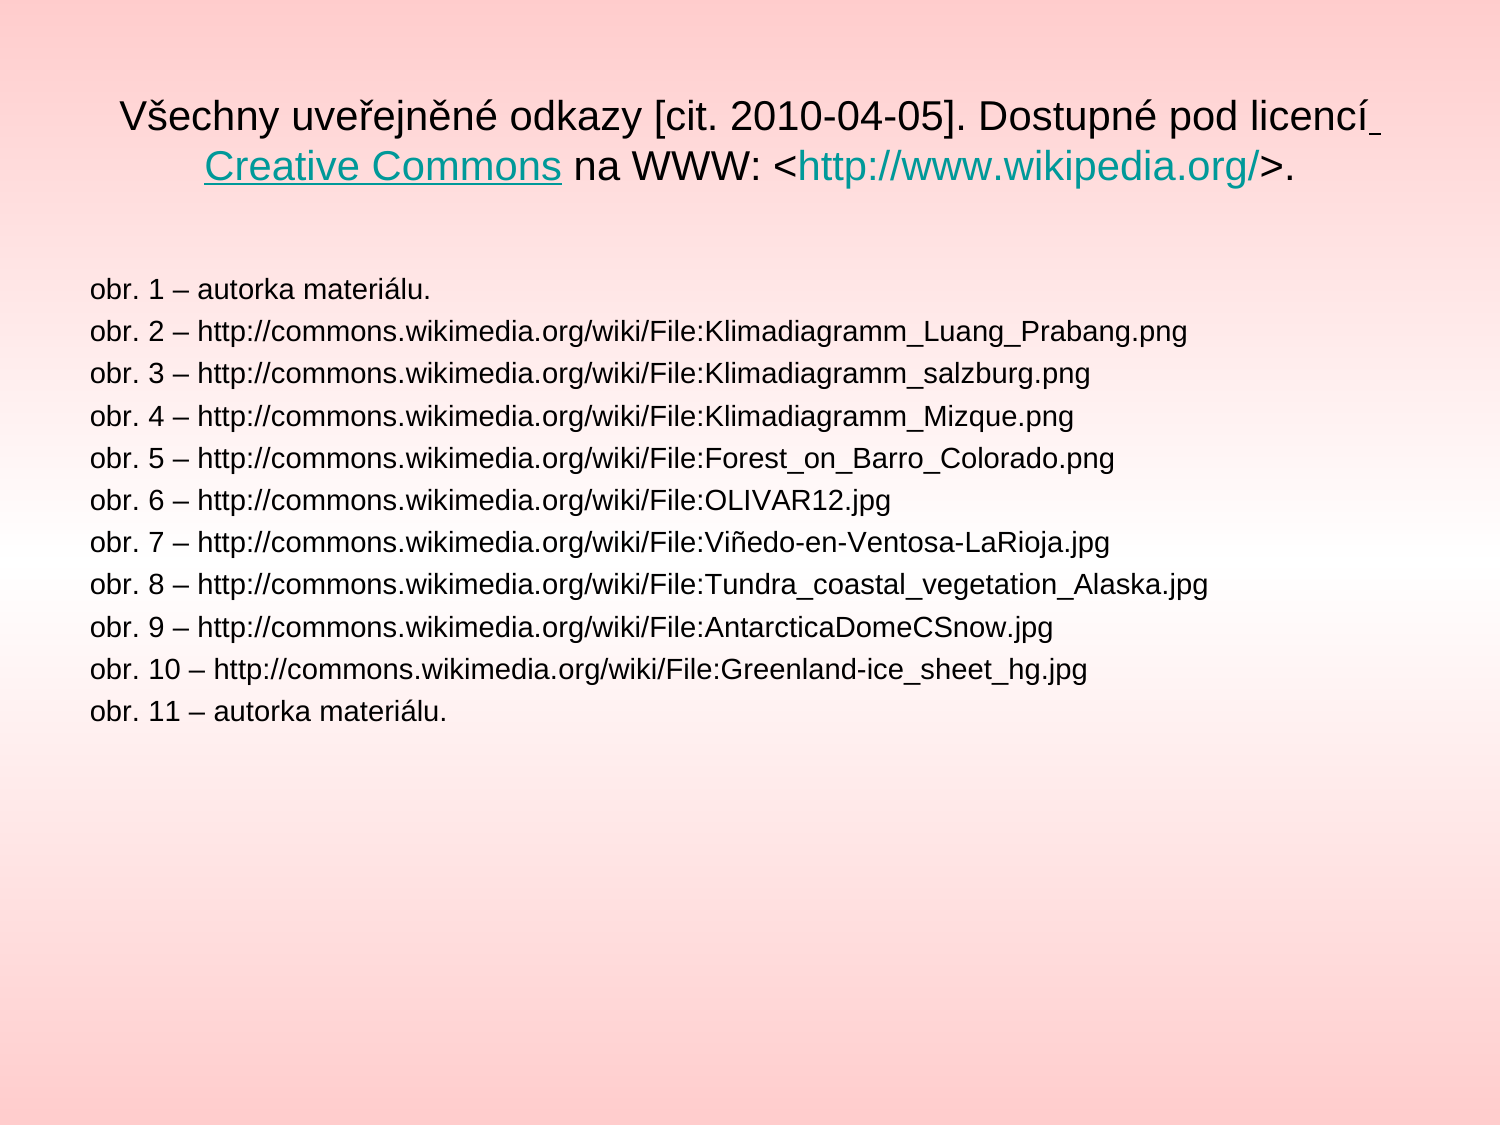

# Všechny uveřejněné odkazy [cit. 2010-04-05]. Dostupné pod licencí Creative Commons na WWW: <http://www.wikipedia.org/>.
obr. 1 – autorka materiálu.
obr. 2 – http://commons.wikimedia.org/wiki/File:Klimadiagramm_Luang_Prabang.png
obr. 3 – http://commons.wikimedia.org/wiki/File:Klimadiagramm_salzburg.png
obr. 4 – http://commons.wikimedia.org/wiki/File:Klimadiagramm_Mizque.png
obr. 5 – http://commons.wikimedia.org/wiki/File:Forest_on_Barro_Colorado.png
obr. 6 – http://commons.wikimedia.org/wiki/File:OLIVAR12.jpg
obr. 7 – http://commons.wikimedia.org/wiki/File:Viñedo-en-Ventosa-LaRioja.jpg
obr. 8 – http://commons.wikimedia.org/wiki/File:Tundra_coastal_vegetation_Alaska.jpg
obr. 9 – http://commons.wikimedia.org/wiki/File:AntarcticaDomeCSnow.jpg
obr. 10 – http://commons.wikimedia.org/wiki/File:Greenland-ice_sheet_hg.jpg
obr. 11 – autorka materiálu.